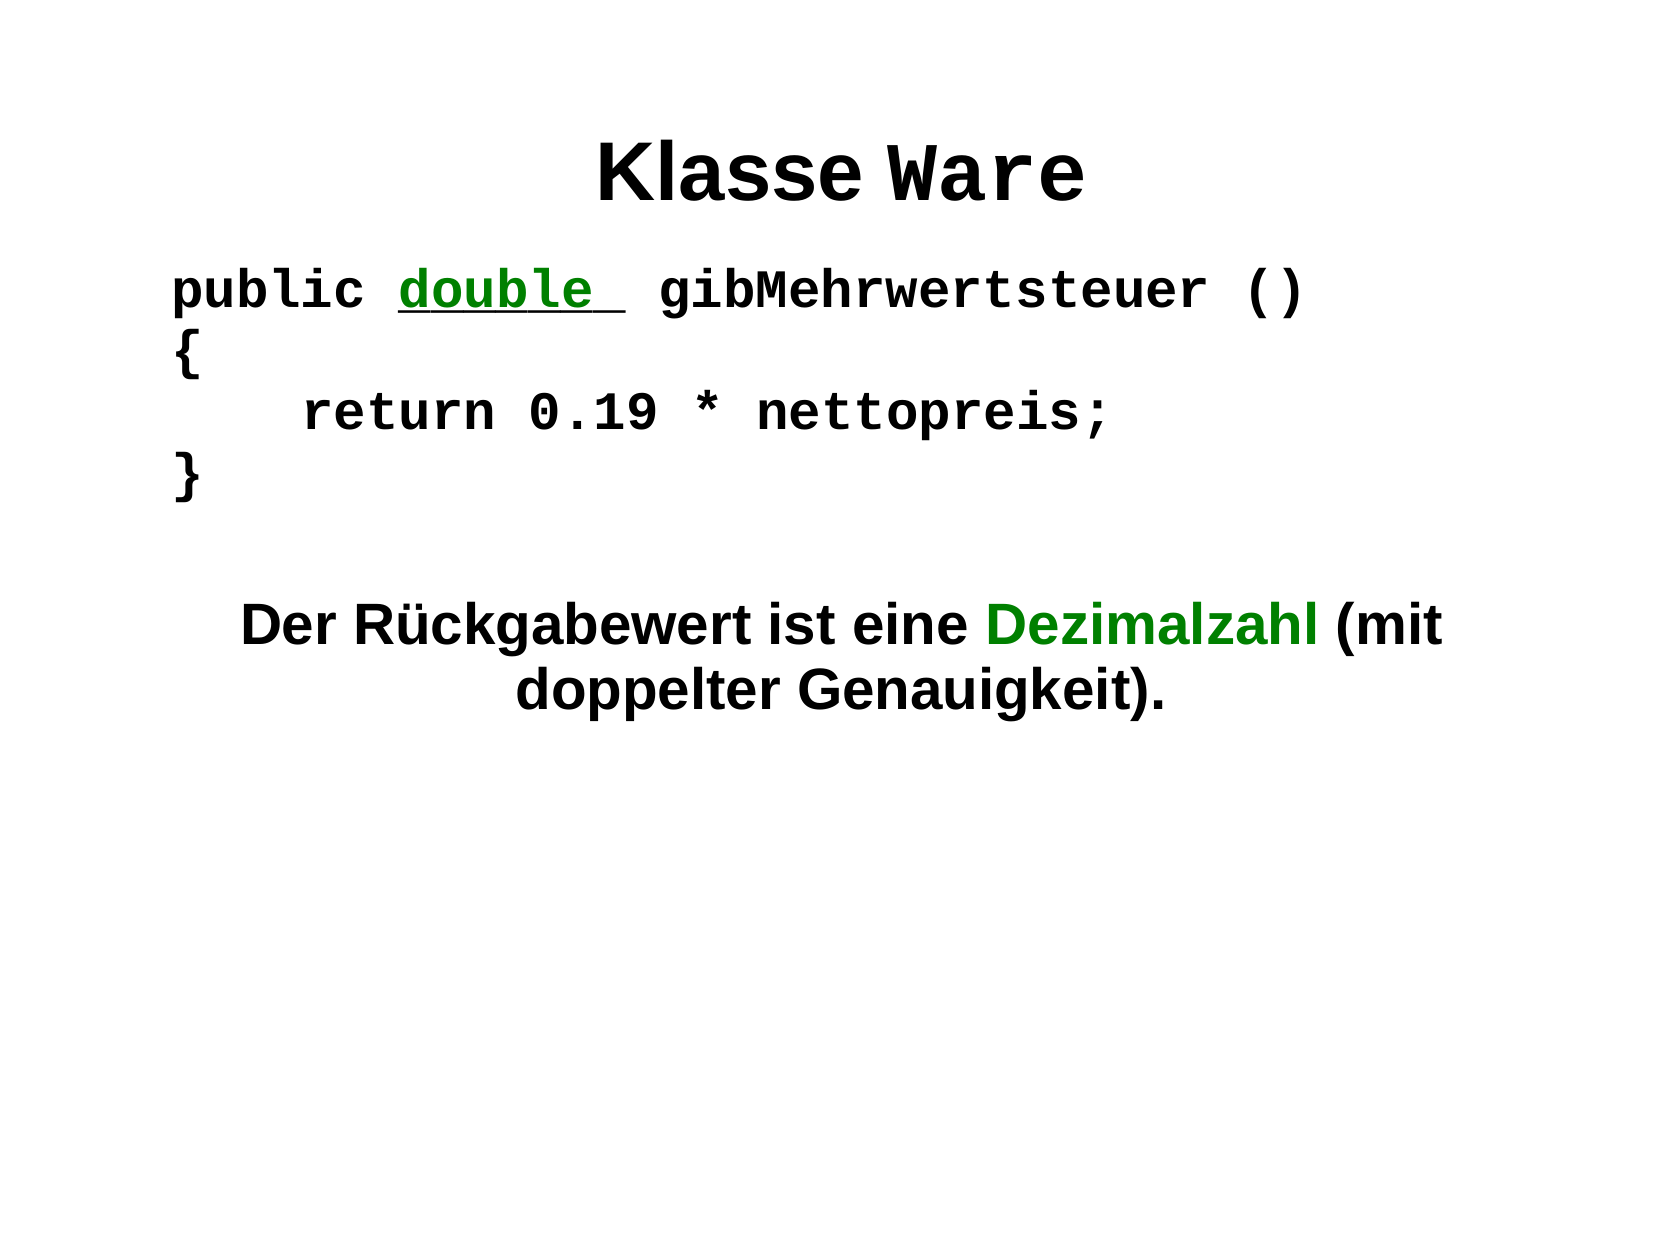

Klasse Ware
 public _______ gibMehrwertsteuer ()
 {
 return 0.19 * nettopreis;
 }
 double
Der Rückgabewert ist eine Dezimalzahl (mit doppelter Genauigkeit).